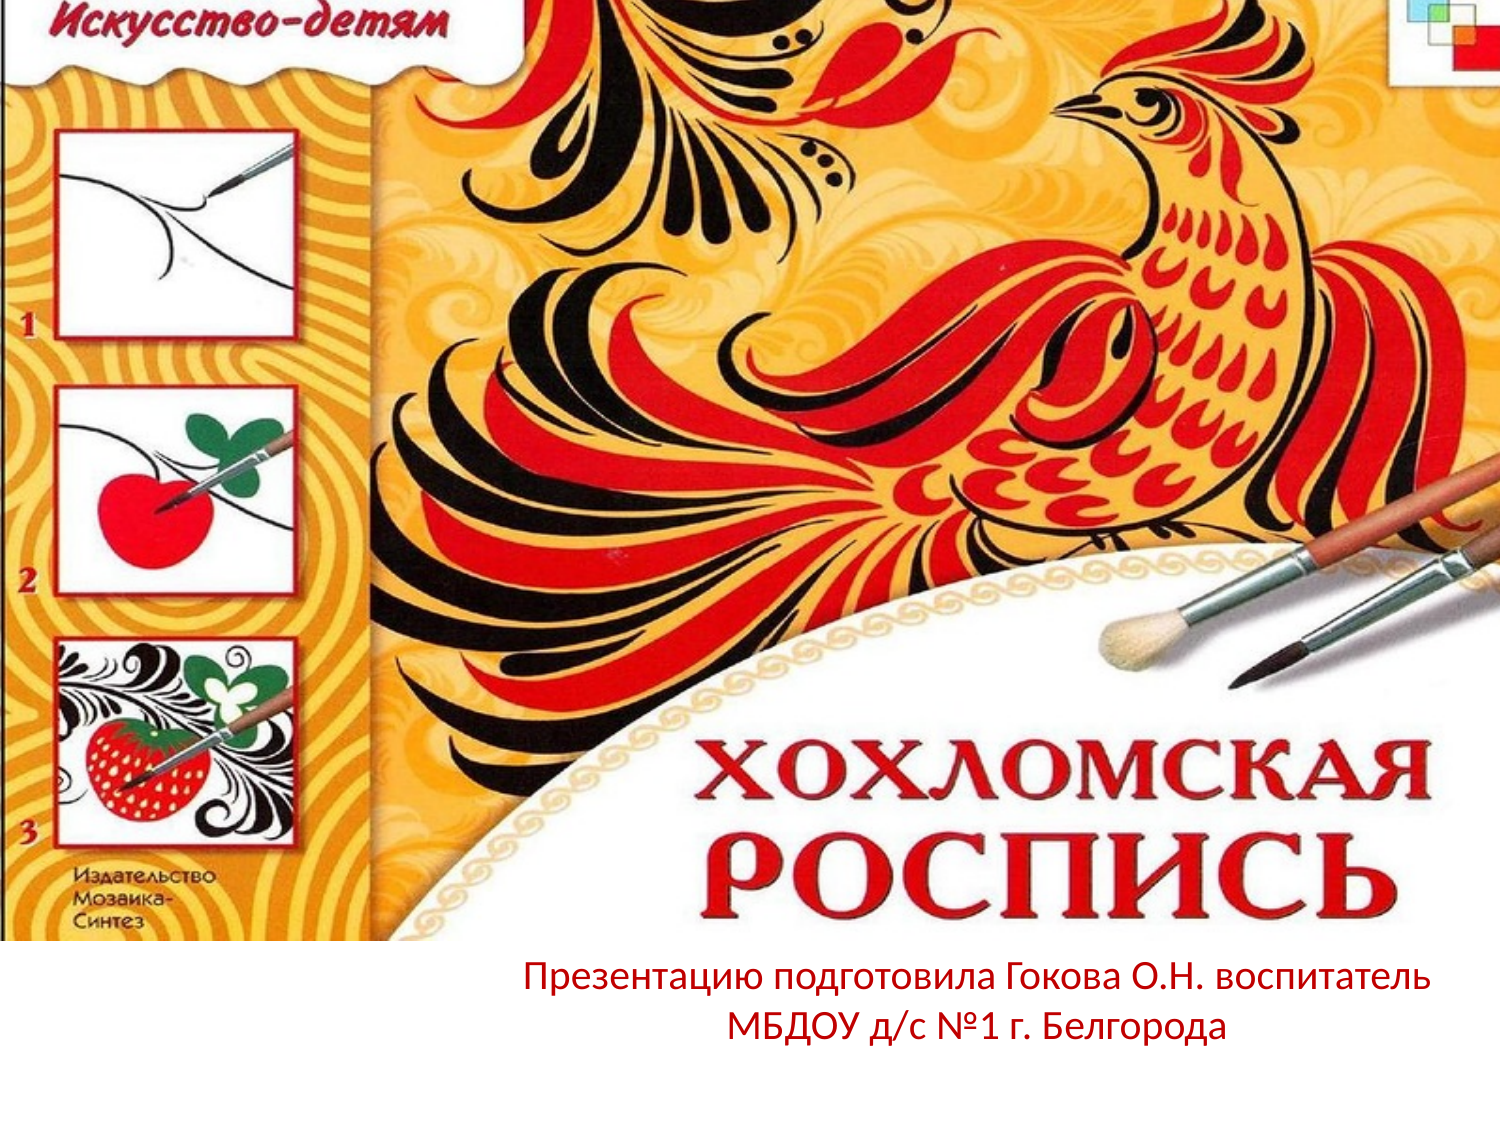

#
Презентацию подготовила Гокова О.Н. воспитатель МБДОУ д/с №1 г. Белгорода